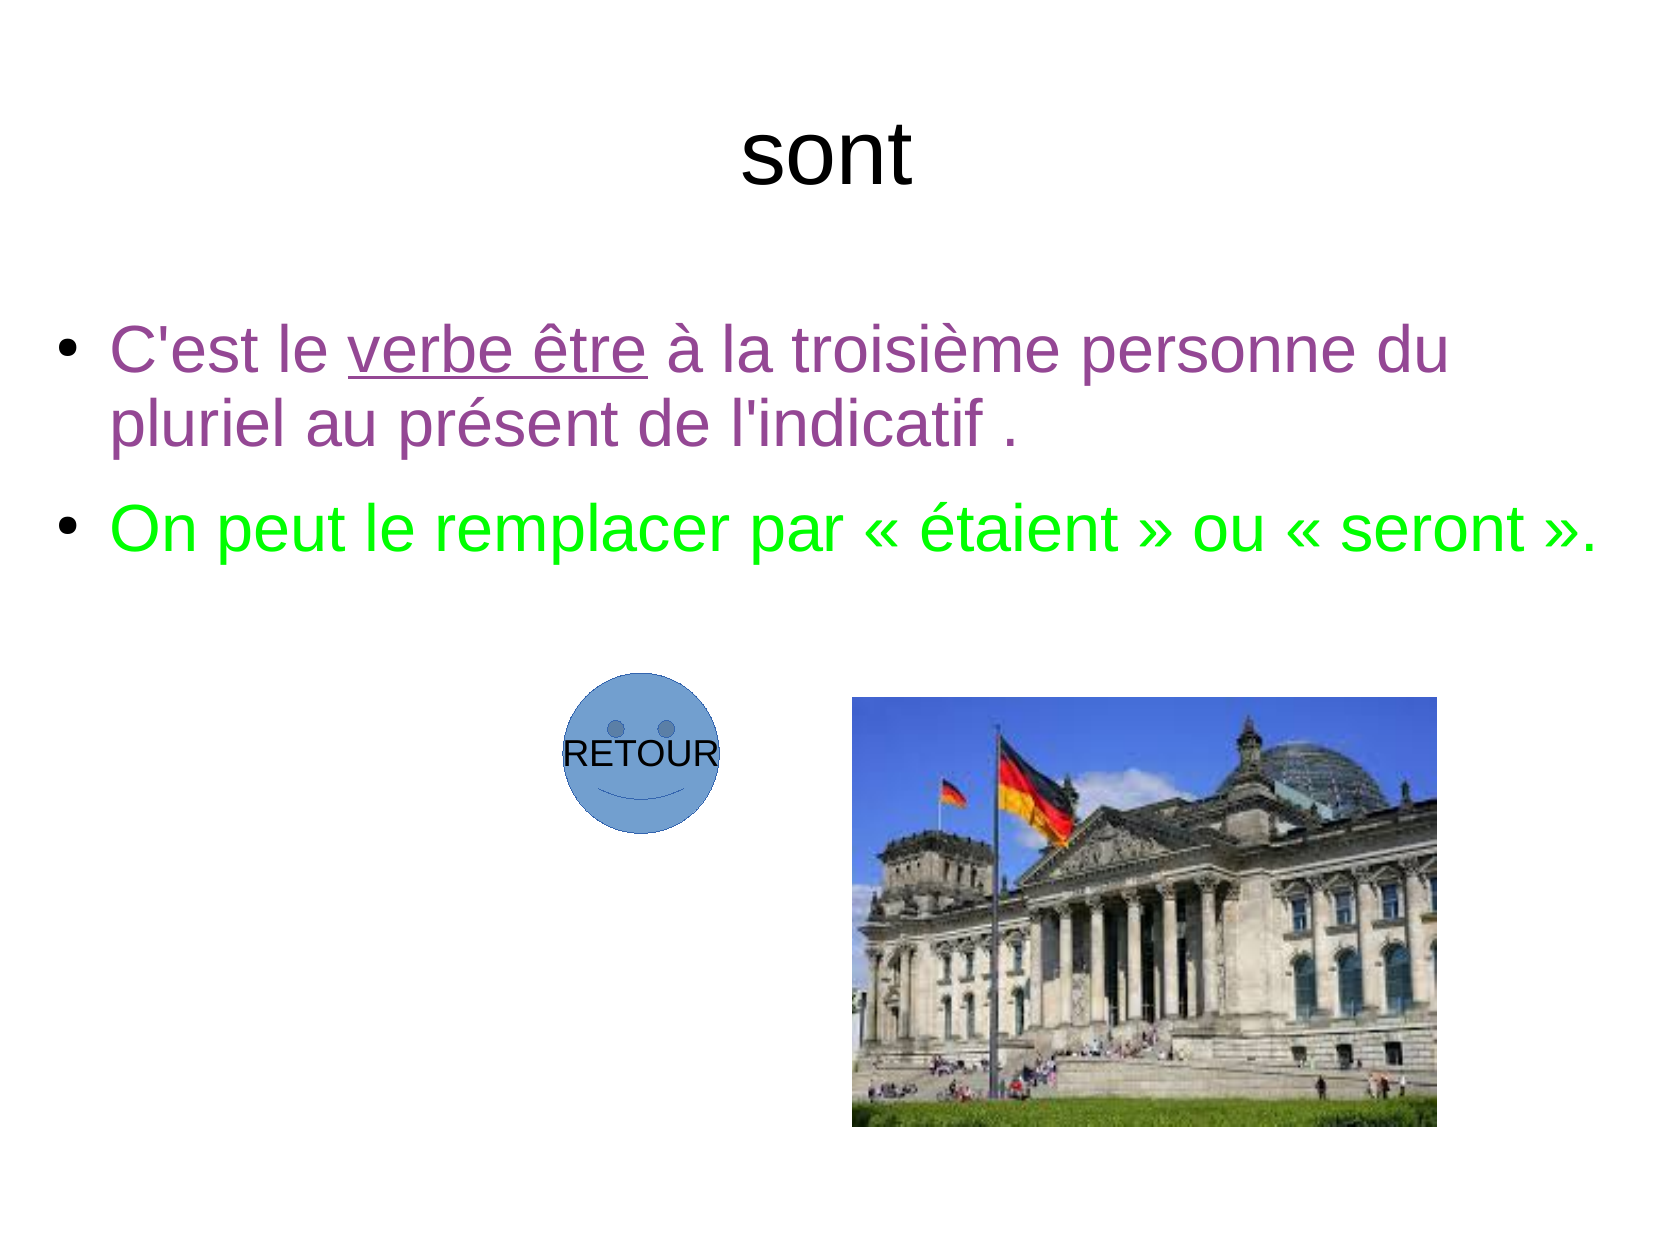

# sont
C'est le verbe être à la troisième personne du pluriel au présent de l'indicatif .
On peut le remplacer par « étaient » ou « seront ».
RETOUR